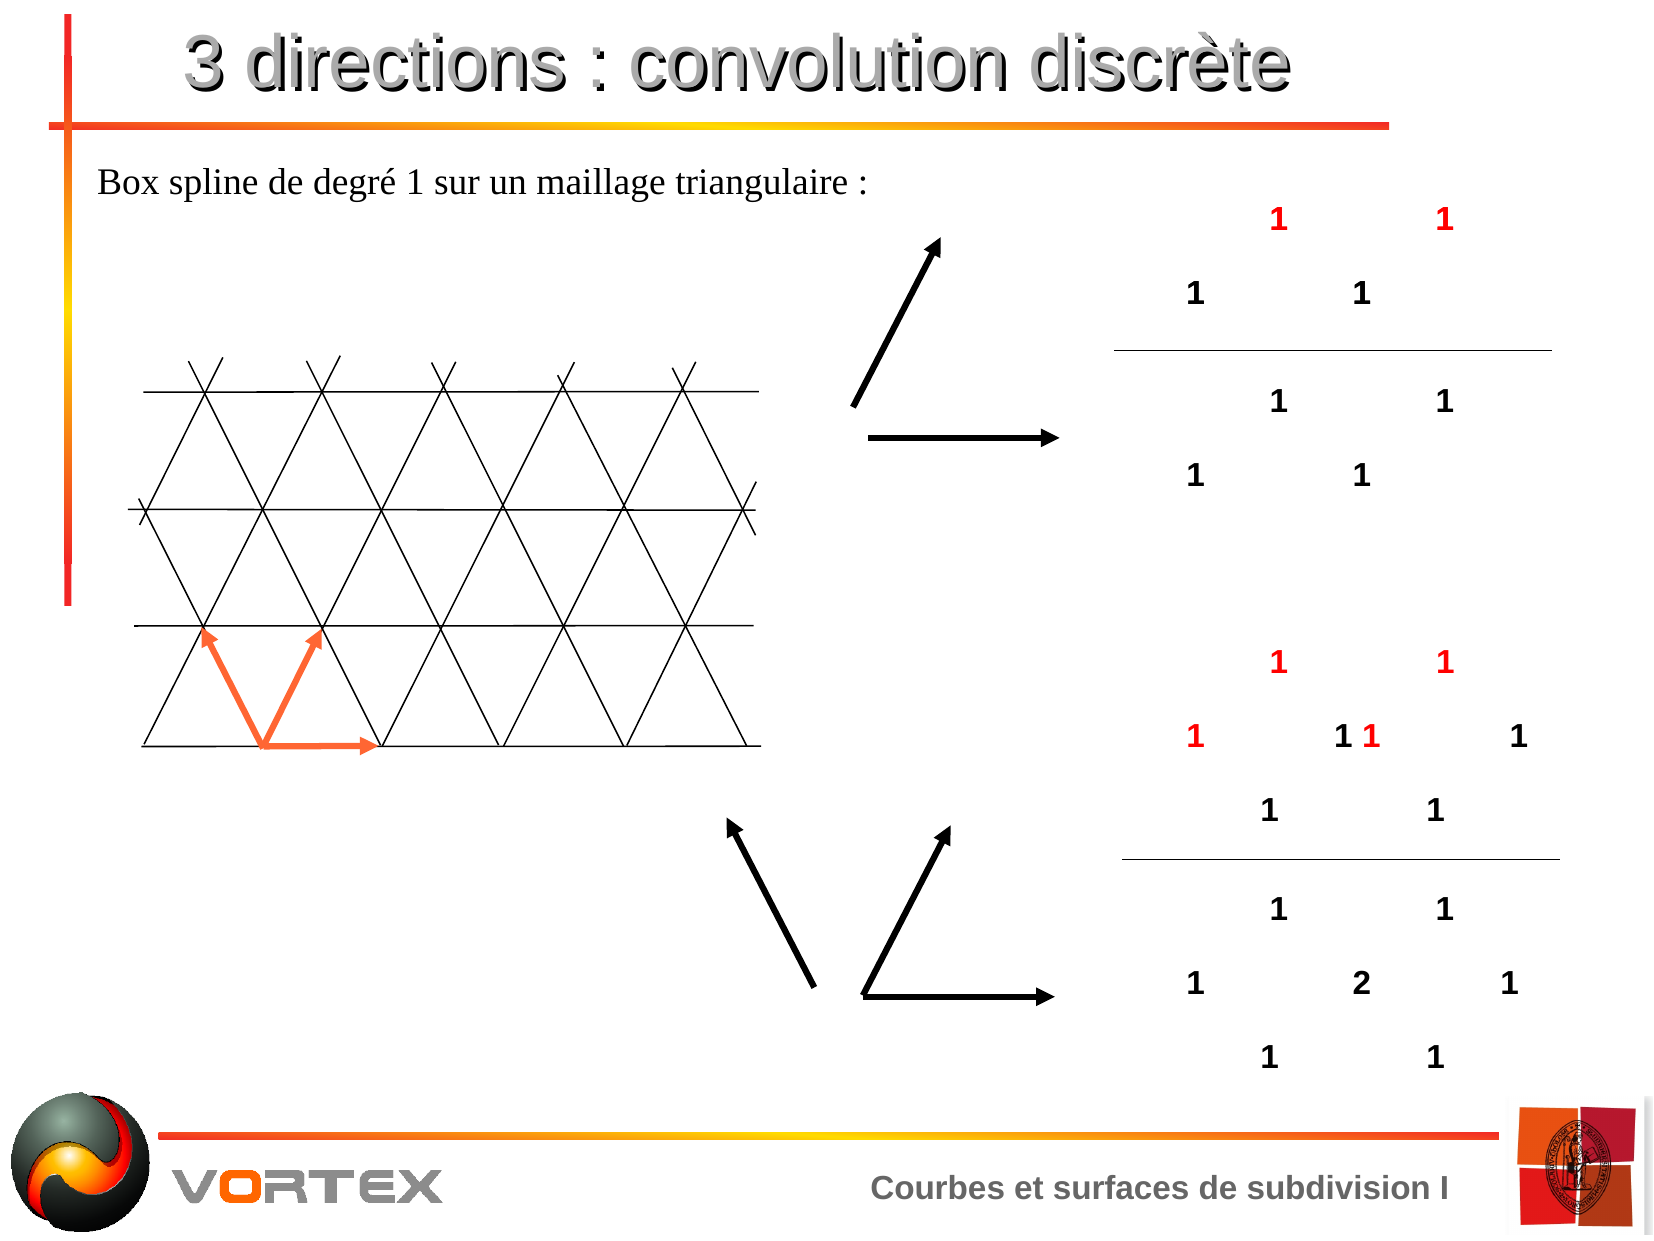

# 3 directions : convolution discrète
Box spline de degré 1 sur un maillage triangulaire :
 1 1
1 1
 1 1
1 1
 1 1
1 1
 1 1
1 1 1 1
 1 1
 1 1
1 2 1
 1 1